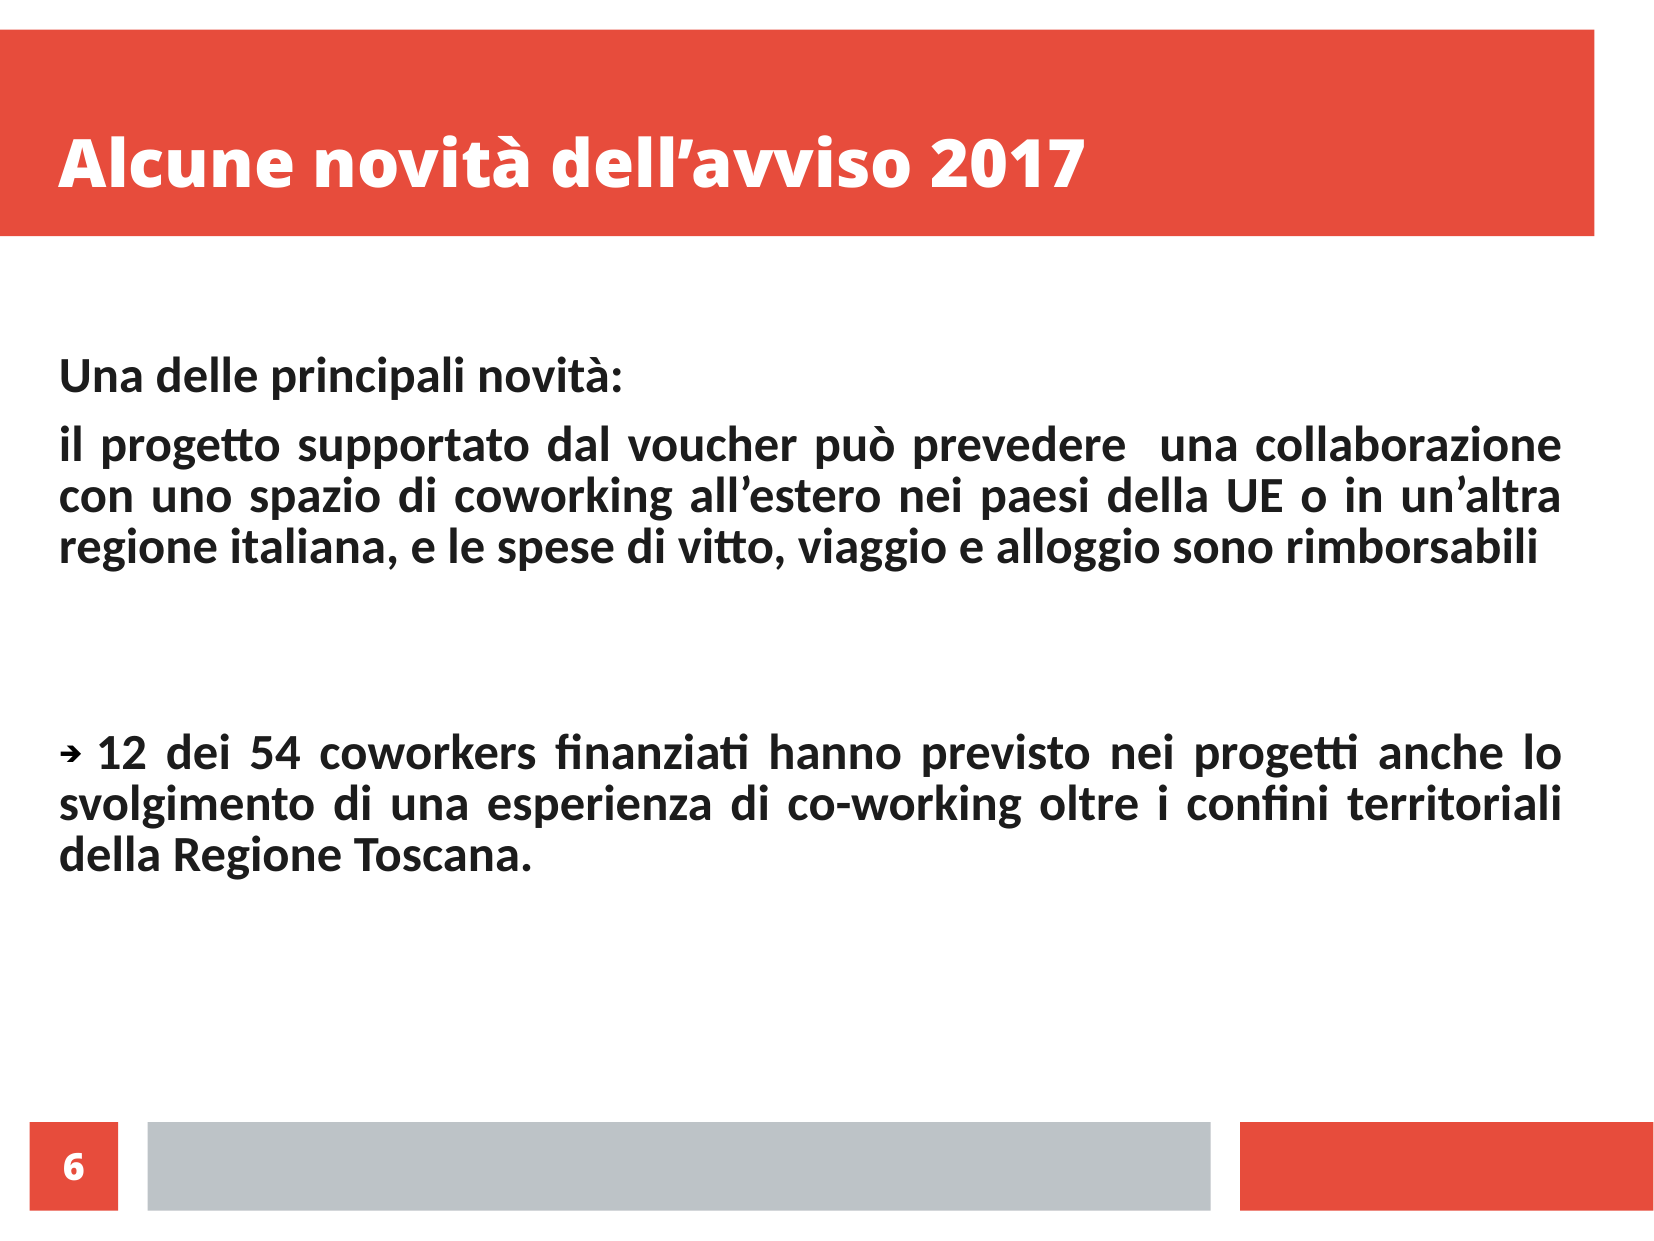

# Alcune novità dell’avviso 2017
Una delle principali novità:
il progetto supportato dal voucher può prevedere una collaborazione con uno spazio di coworking all’estero nei paesi della UE o in un’altra regione italiana, e le spese di vitto, viaggio e alloggio sono rimborsabili
 12 dei 54 coworkers finanziati hanno previsto nei progetti anche lo svolgimento di una esperienza di co-working oltre i confini territoriali della Regione Toscana.
6